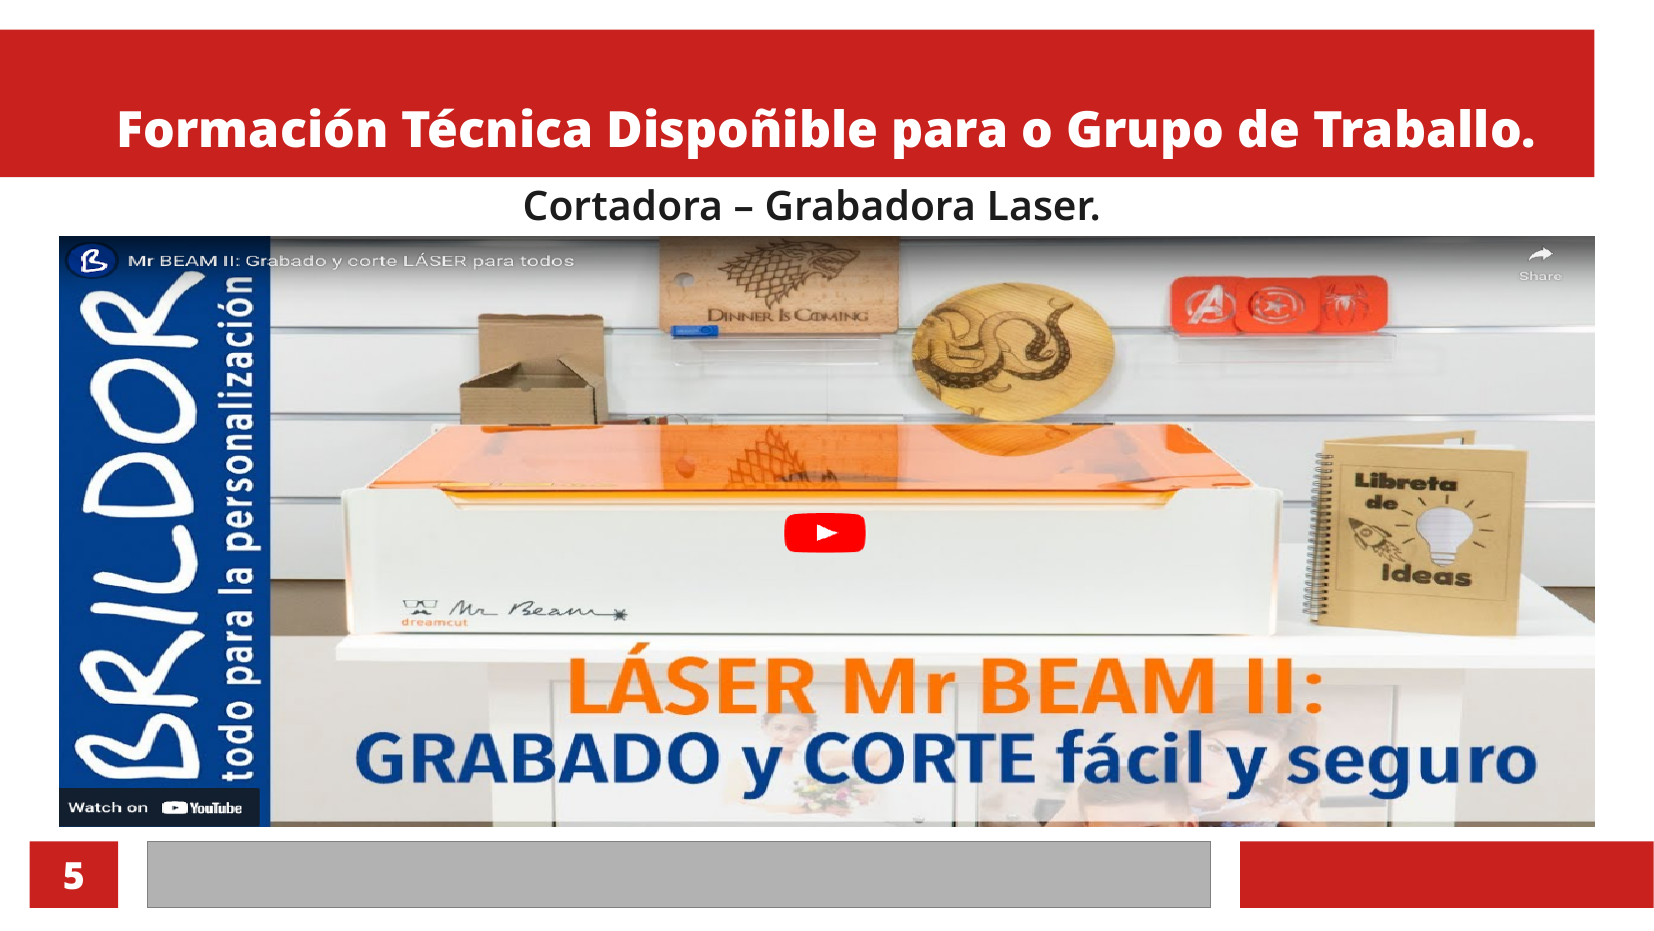

# Formación Técnica Dispoñible para o Grupo de Traballo.
Cortadora – Grabadora Laser.
5